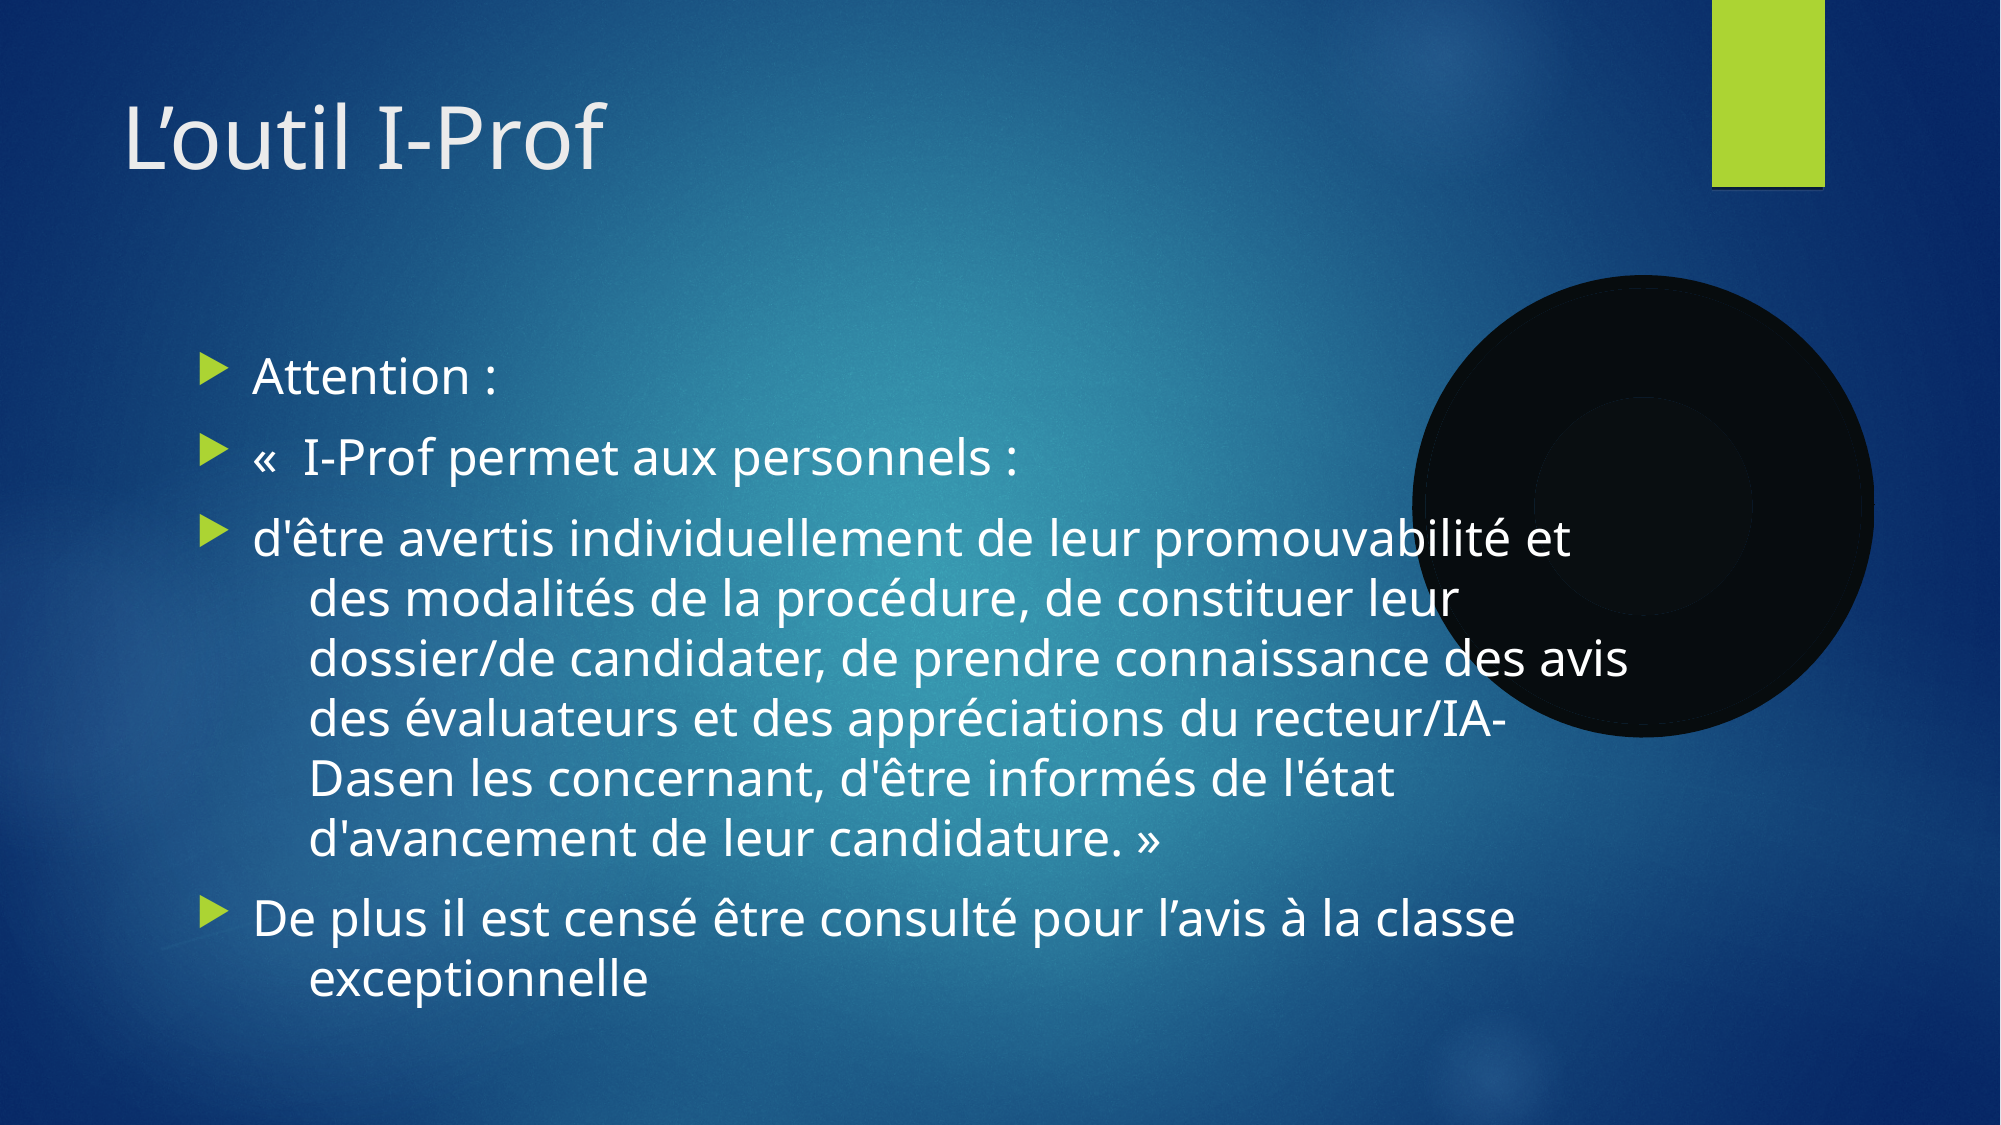

# L’outil I-Prof
Attention :
«  I-Prof permet aux personnels :
d'être avertis individuellement de leur promouvabilité et des modalités de la procédure, de constituer leur dossier/de candidater, de prendre connaissance des avis des évaluateurs et des appréciations du recteur/IA-Dasen les concernant, d'être informés de l'état d'avancement de leur candidature. »
De plus il est censé être consulté pour l’avis à la classe exceptionnelle